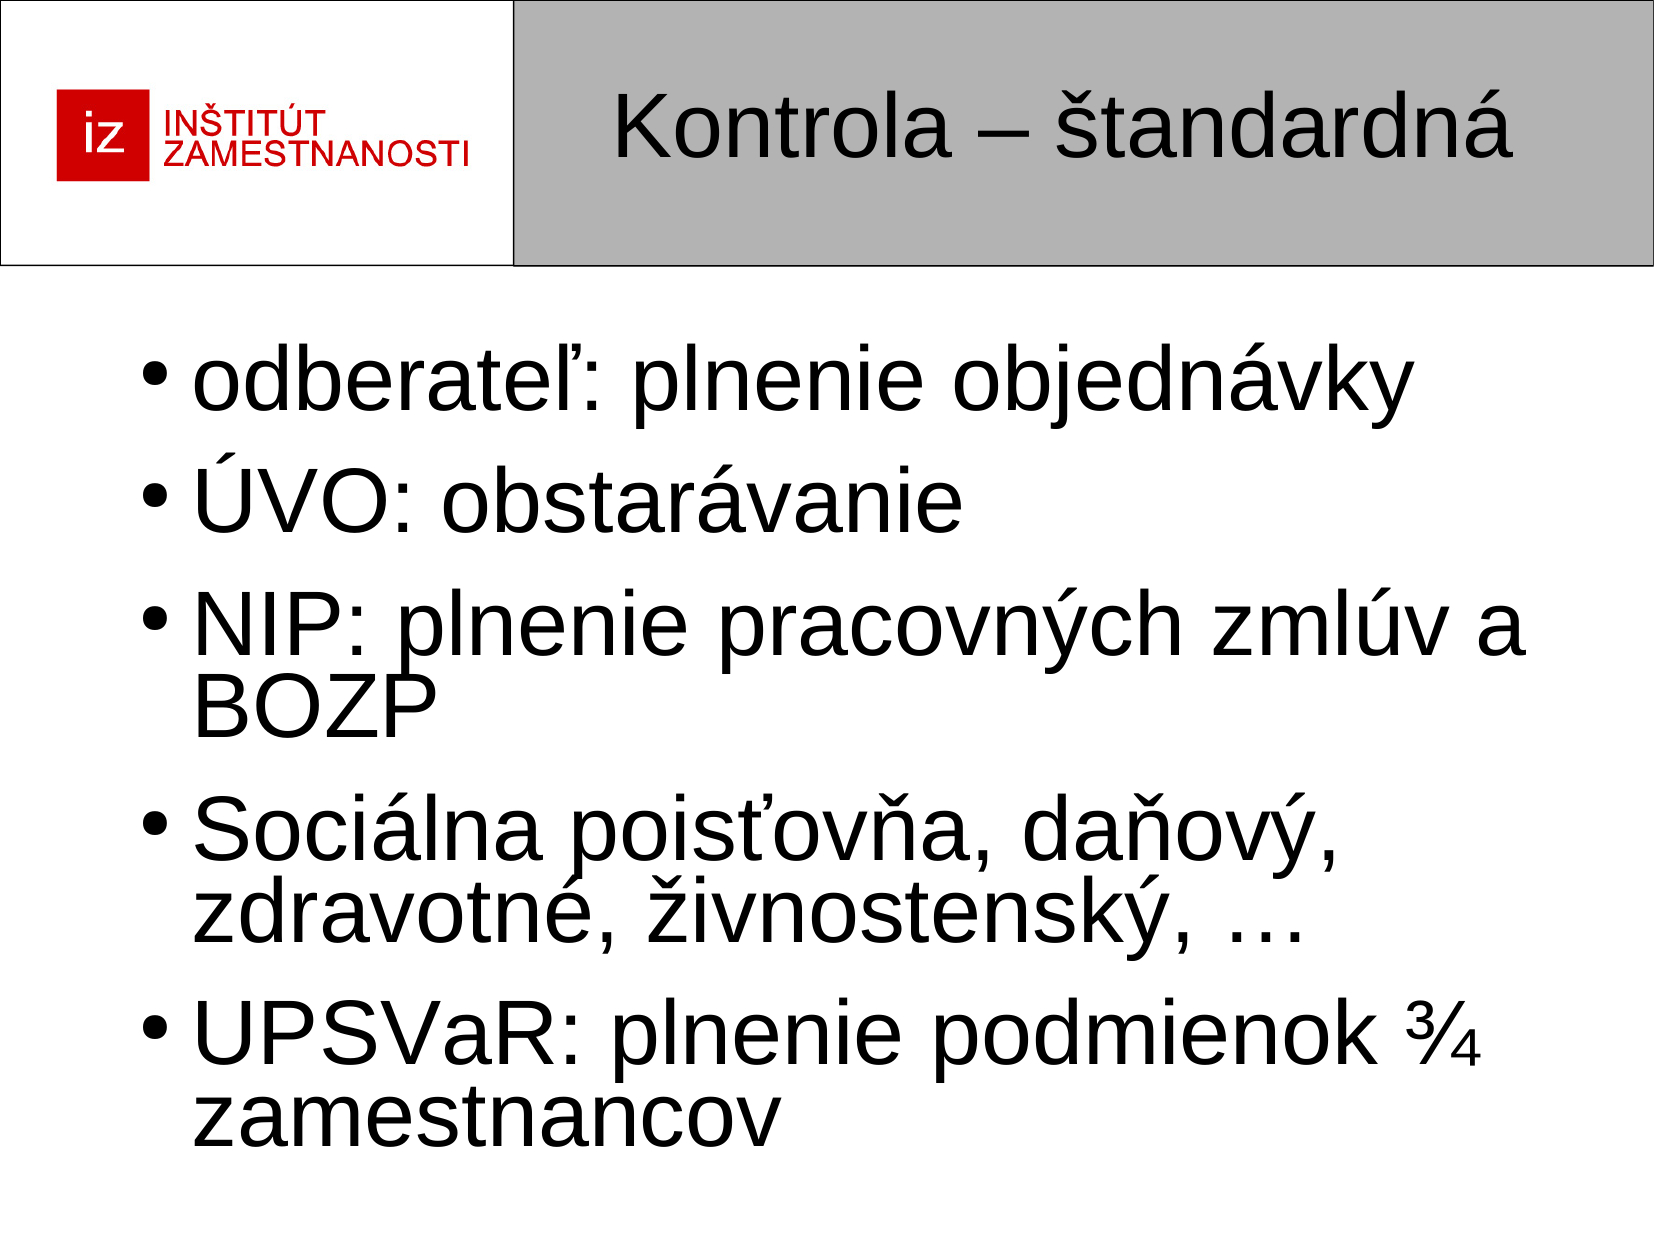

# Kontrola – štandardná
odberateľ: plnenie objednávky
ÚVO: obstarávanie
NIP: plnenie pracovných zmlúv a BOZP
Sociálna poisťovňa, daňový, zdravotné, živnostenský, …
UPSVaR: plnenie podmienok ¾ zamestnancov